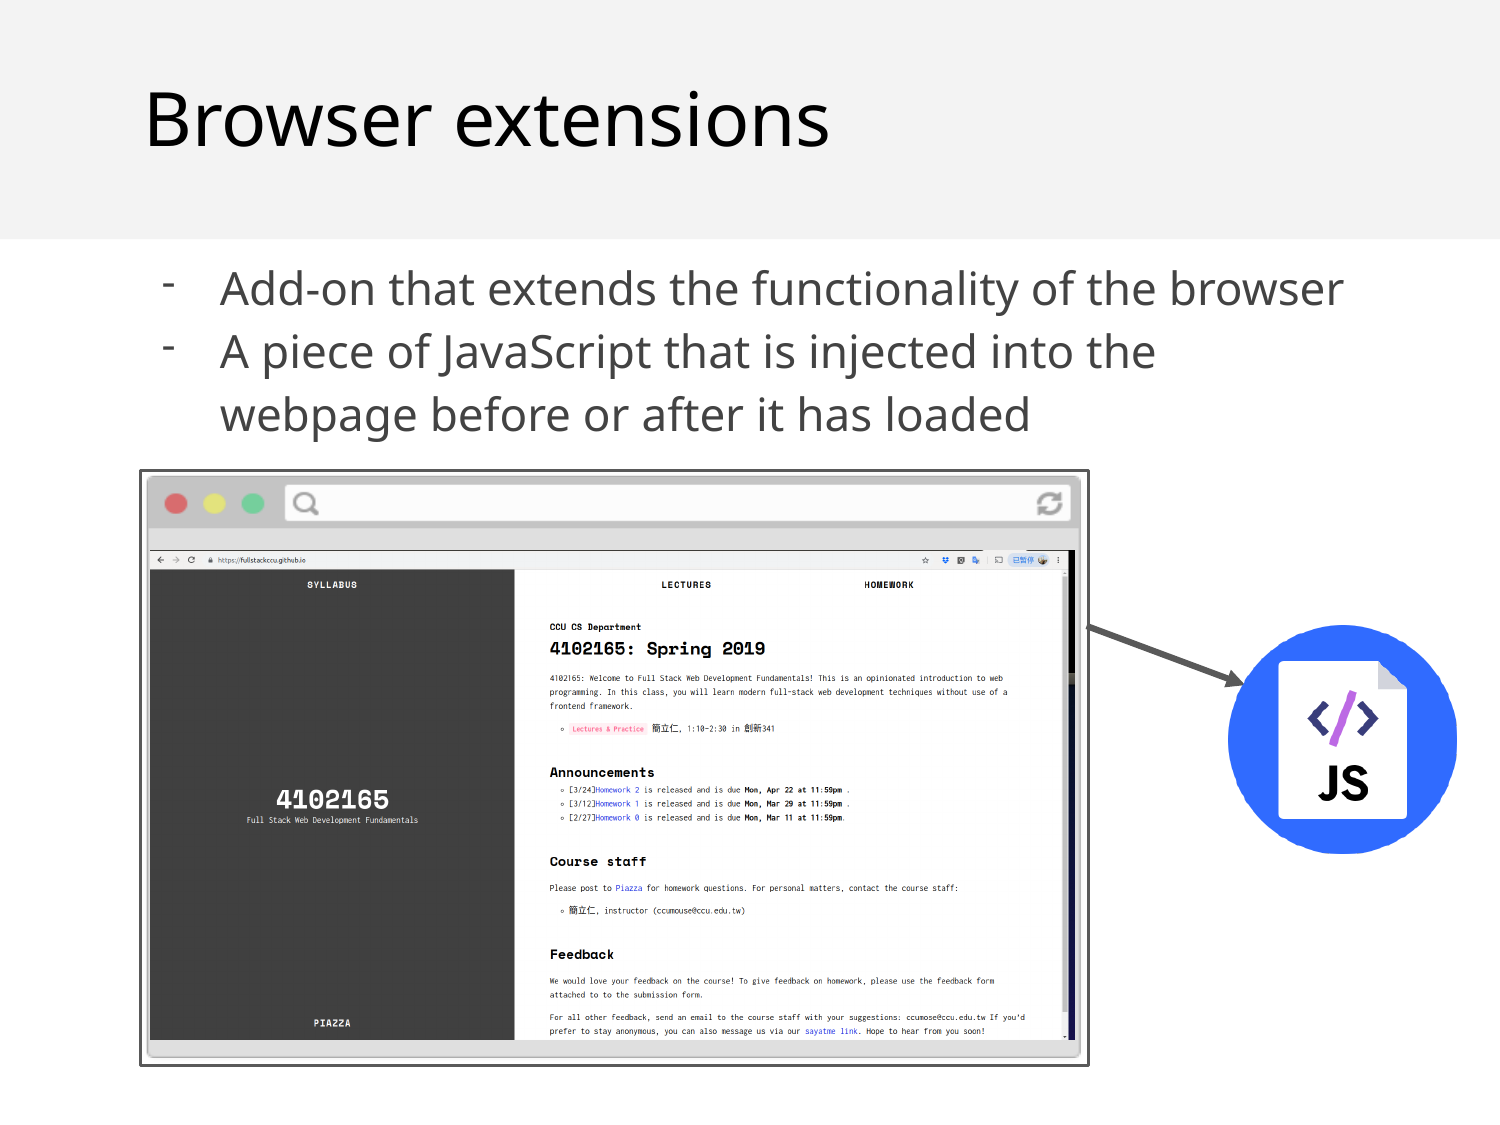

# Browser extensions
Add-on that extends the functionality of the browser
A piece of JavaScript that is injected into the webpage before or after it has loaded